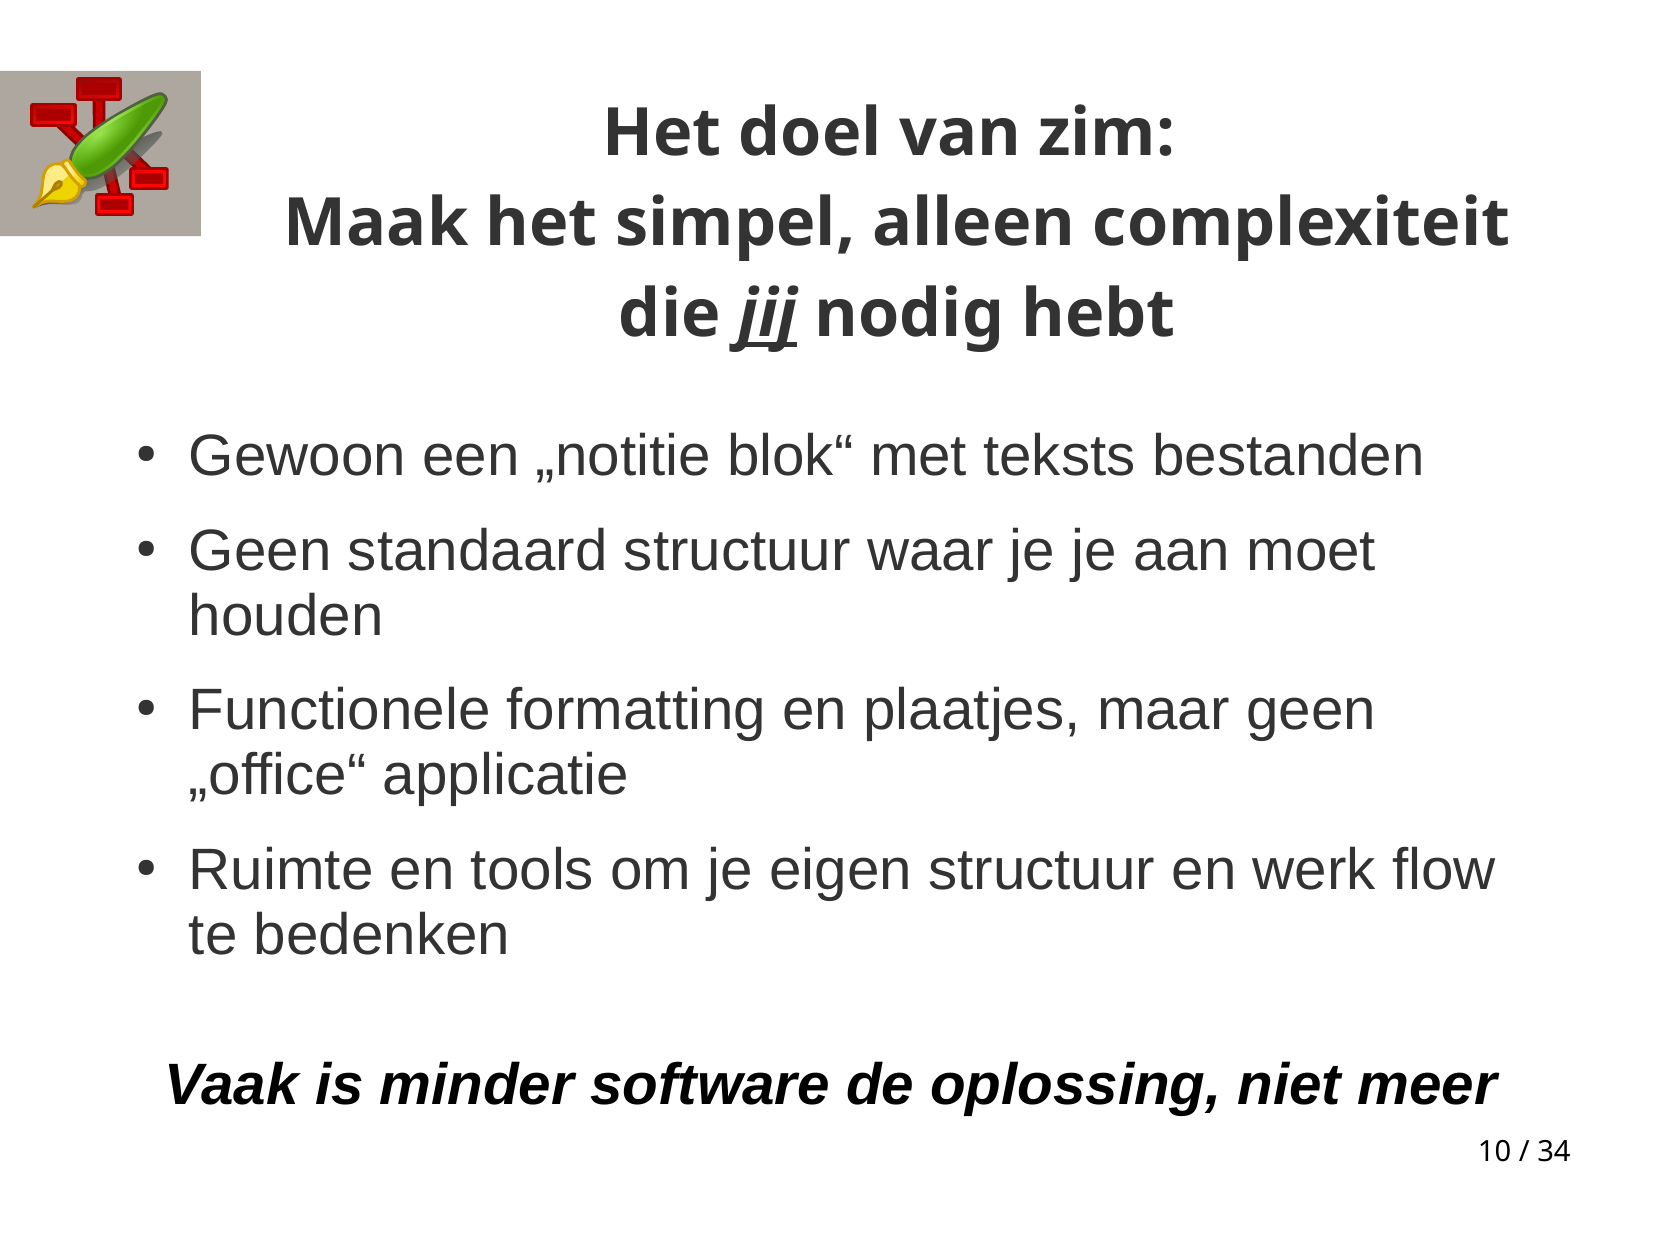

# Het doel van zim: Maak het simpel, alleen complexiteit die jij nodig hebt
Gewoon een „notitie blok“ met teksts bestanden
Geen standaard structuur waar je je aan moet houden
Functionele formatting en plaatjes, maar geen „office“ applicatie
Ruimte en tools om je eigen structuur en werk flow te bedenken
Vaak is minder software de oplossing, niet meer
10